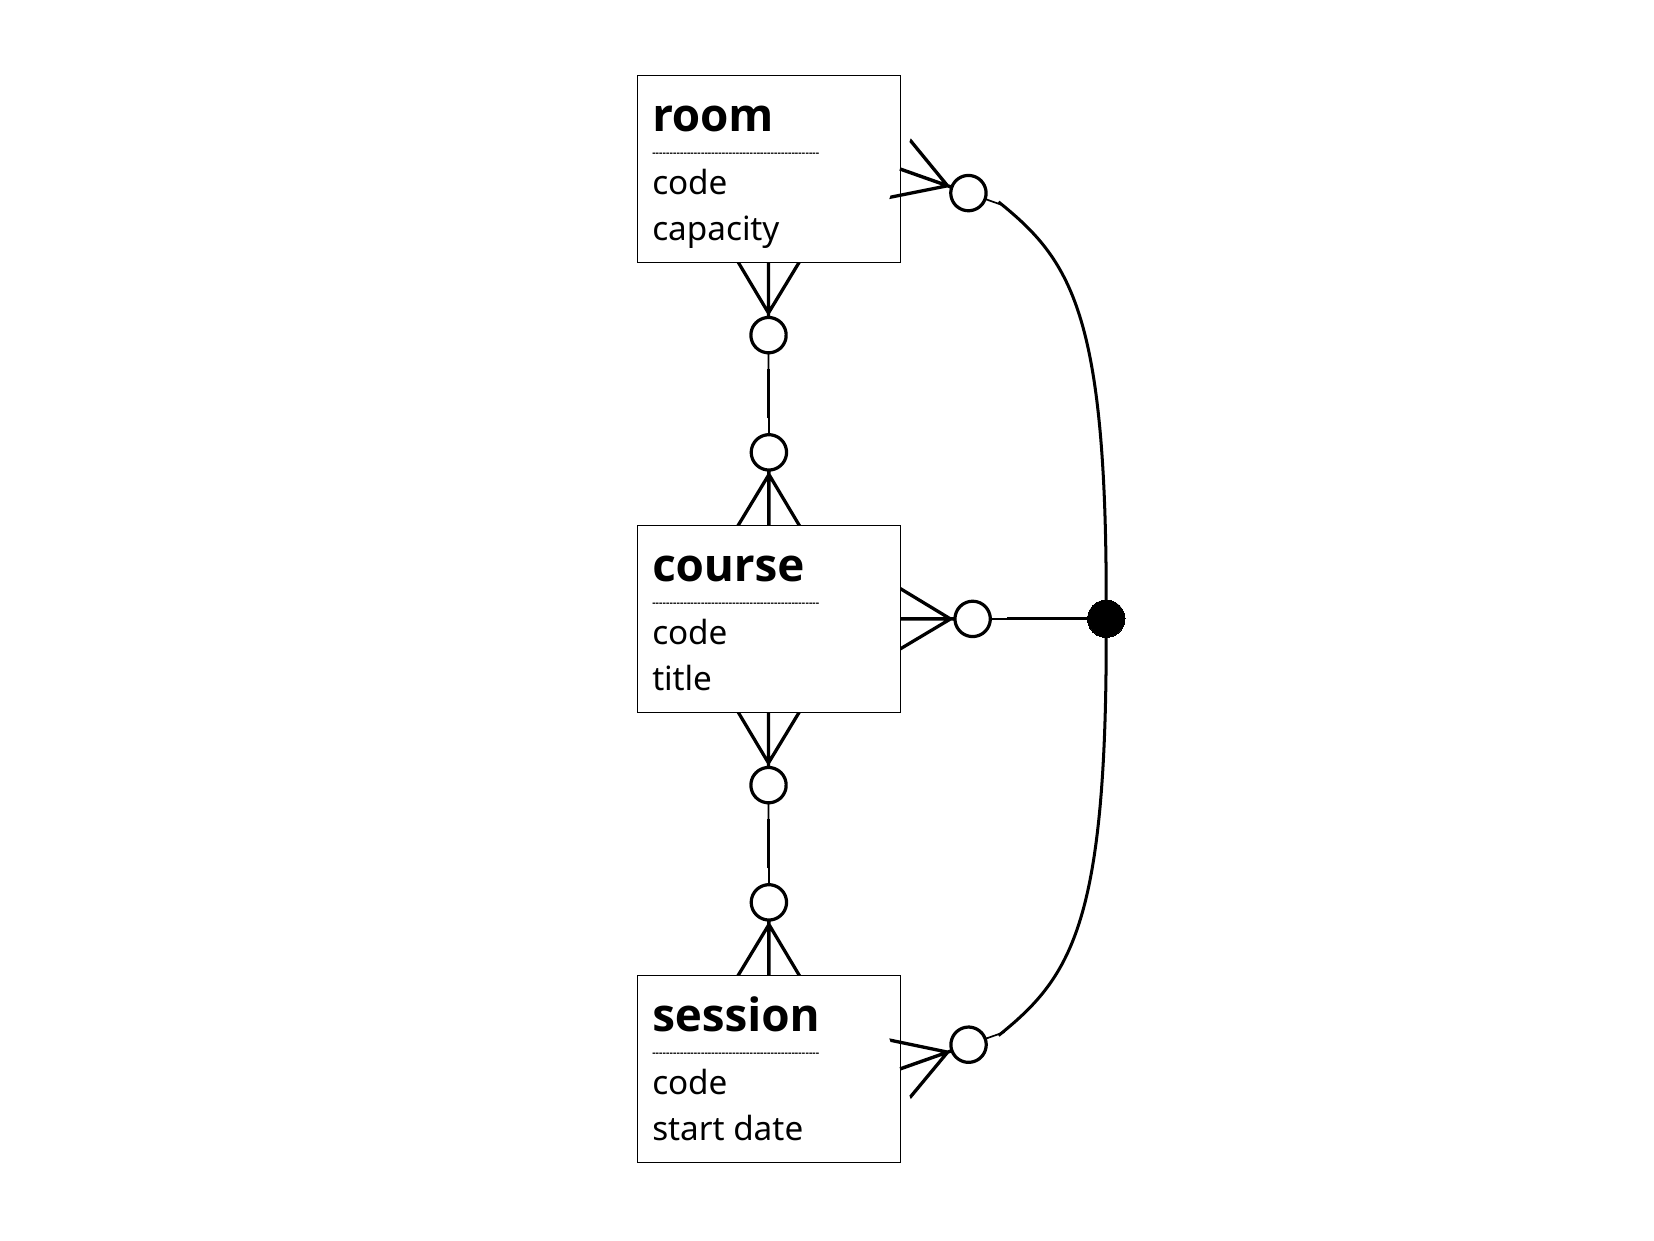

room
------------------------------------------------
code
capacity
course
------------------------------------------------
code
title
session
------------------------------------------------
code
start date